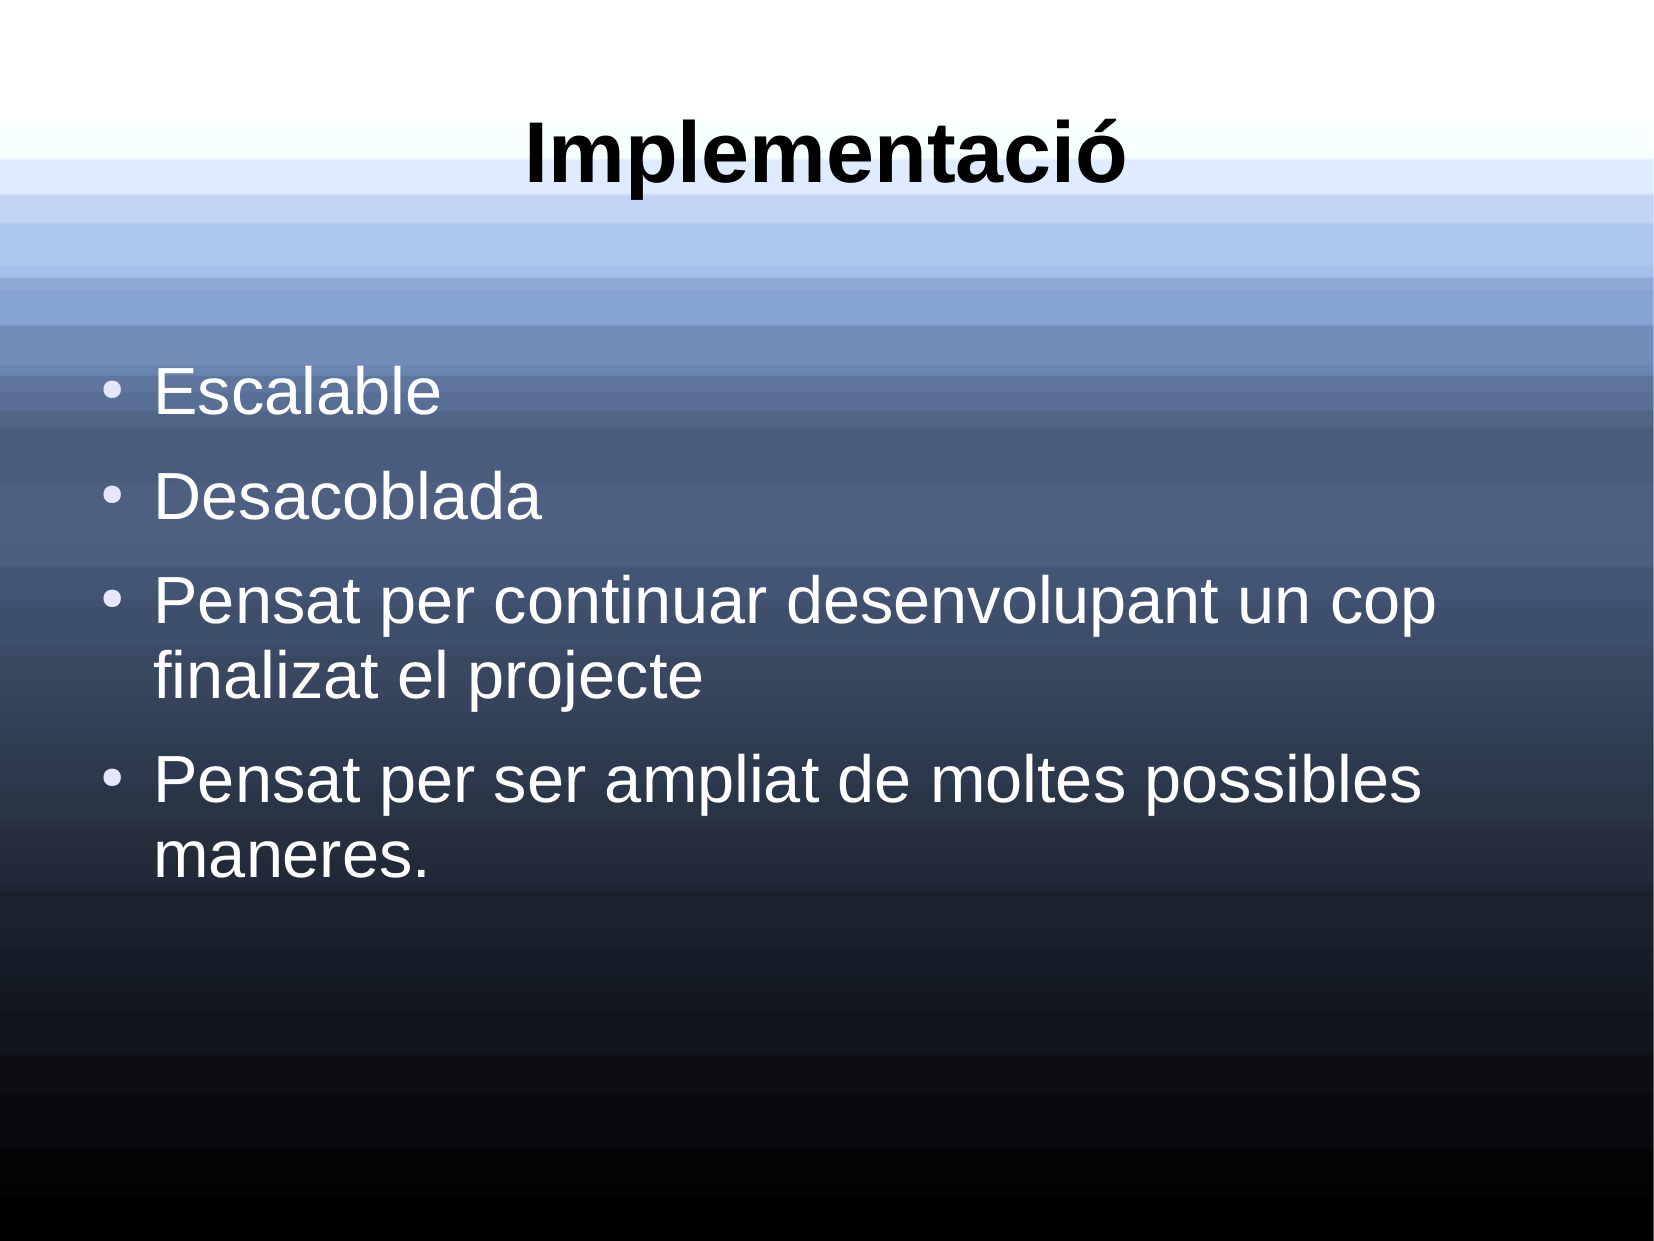

# Implementació
Escalable
Desacoblada
Pensat per continuar desenvolupant un cop finalizat el projecte
Pensat per ser ampliat de moltes possibles maneres.